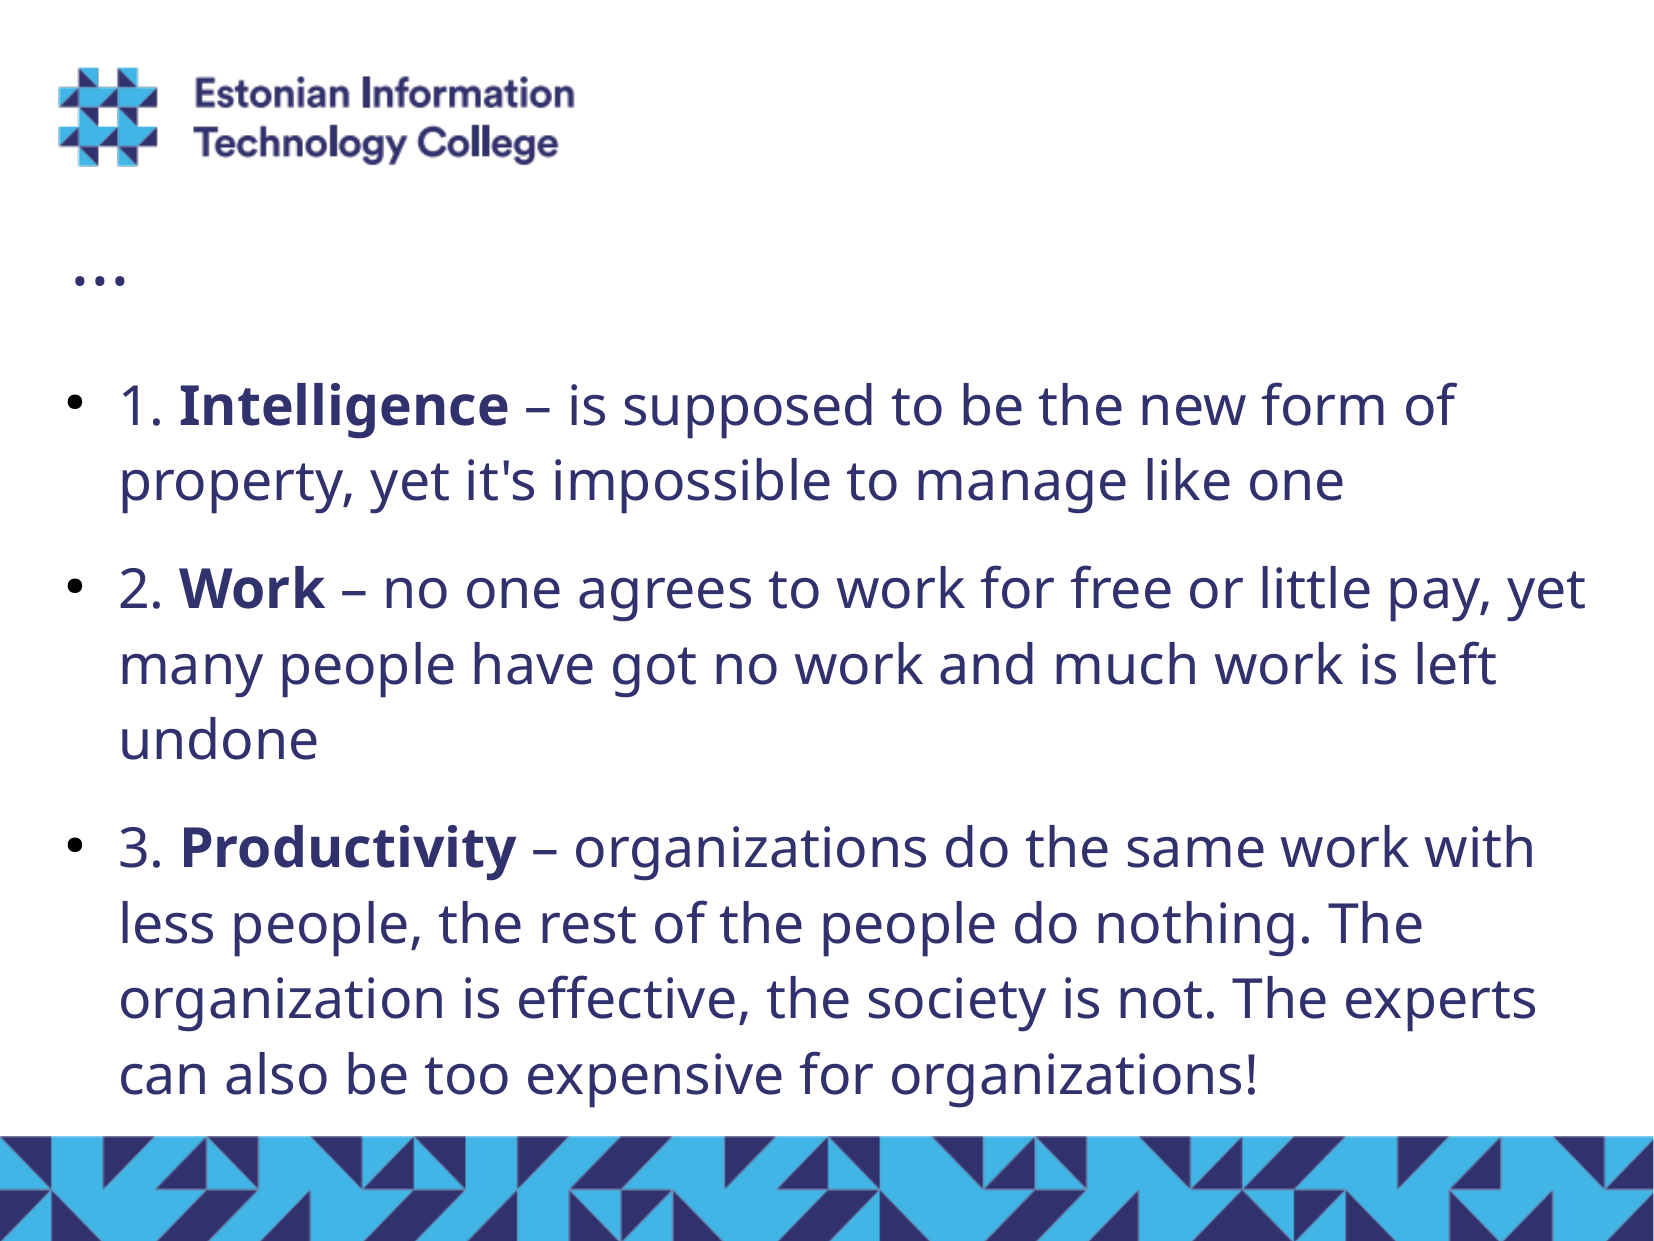

# ...
1. Intelligence – is supposed to be the new form of property, yet it's impossible to manage like one
2. Work – no one agrees to work for free or little pay, yet many people have got no work and much work is left undone
3. Productivity – organizations do the same work with less people, the rest of the people do nothing. The organization is effective, the society is not. The experts can also be too expensive for organizations!